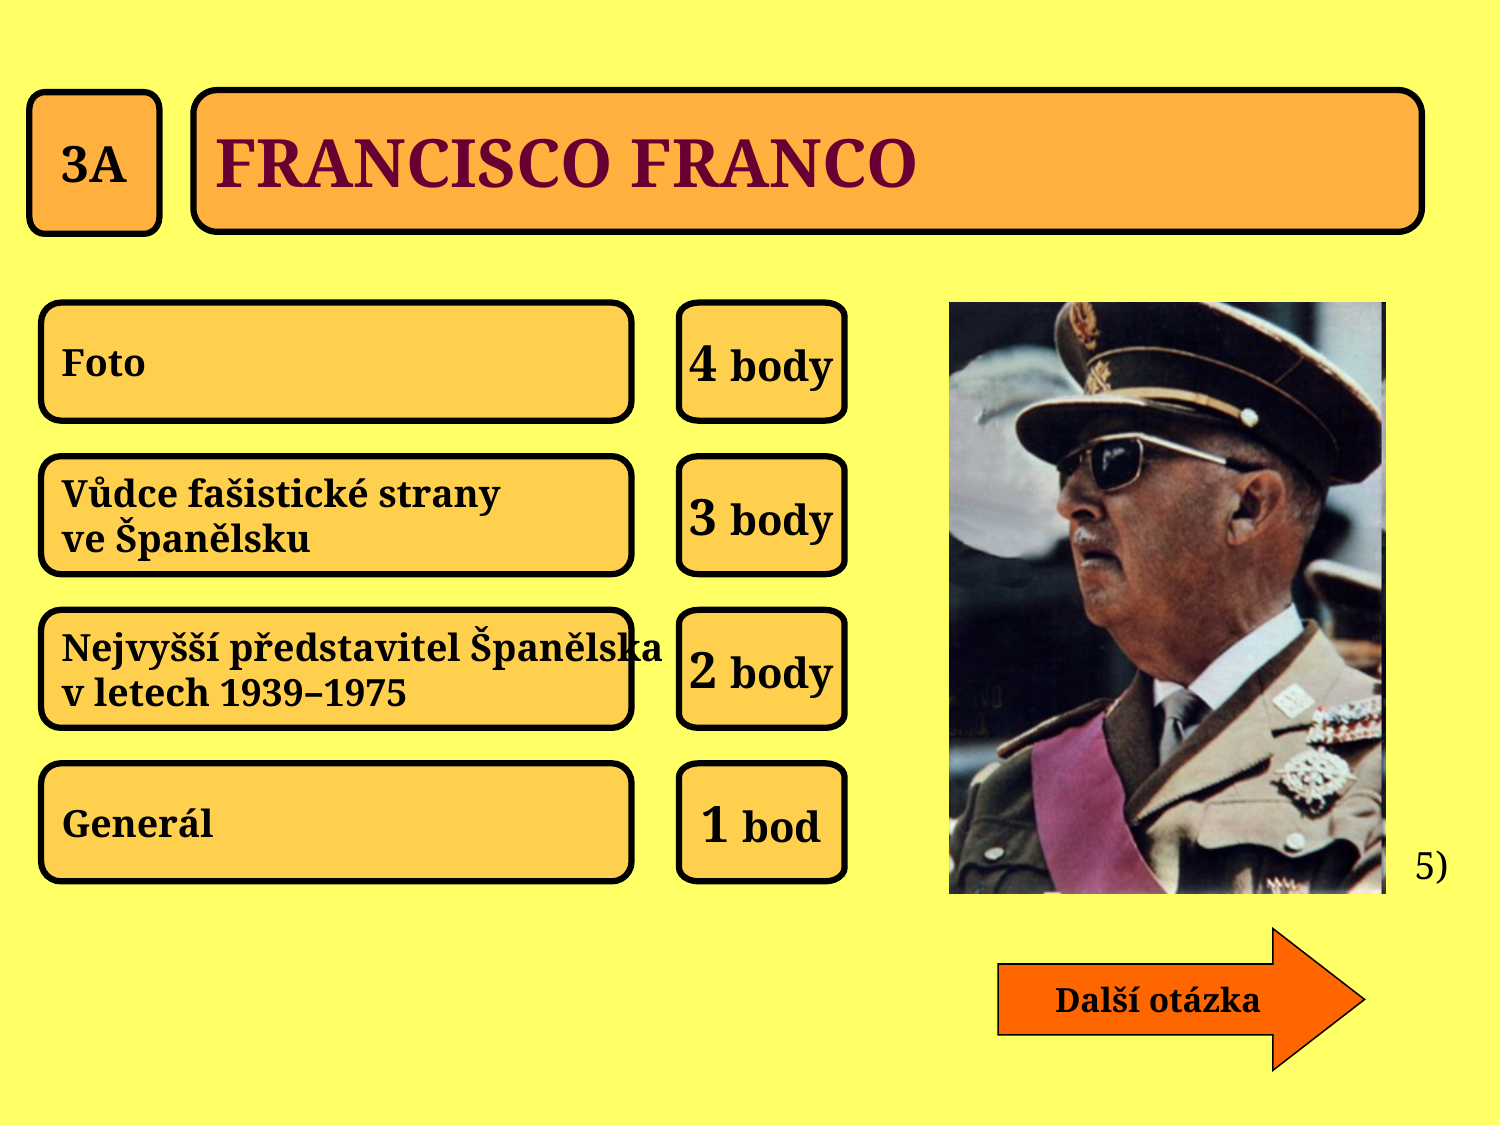

FRANCISCO FRANCO
3A
Foto
4 body
Vůdce fašistické strany
ve Španělsku
3 body
Nejvyšší představitel Španělska
v letech 1939−1975
2 body
Generál
1 bod
5)
Další otázka